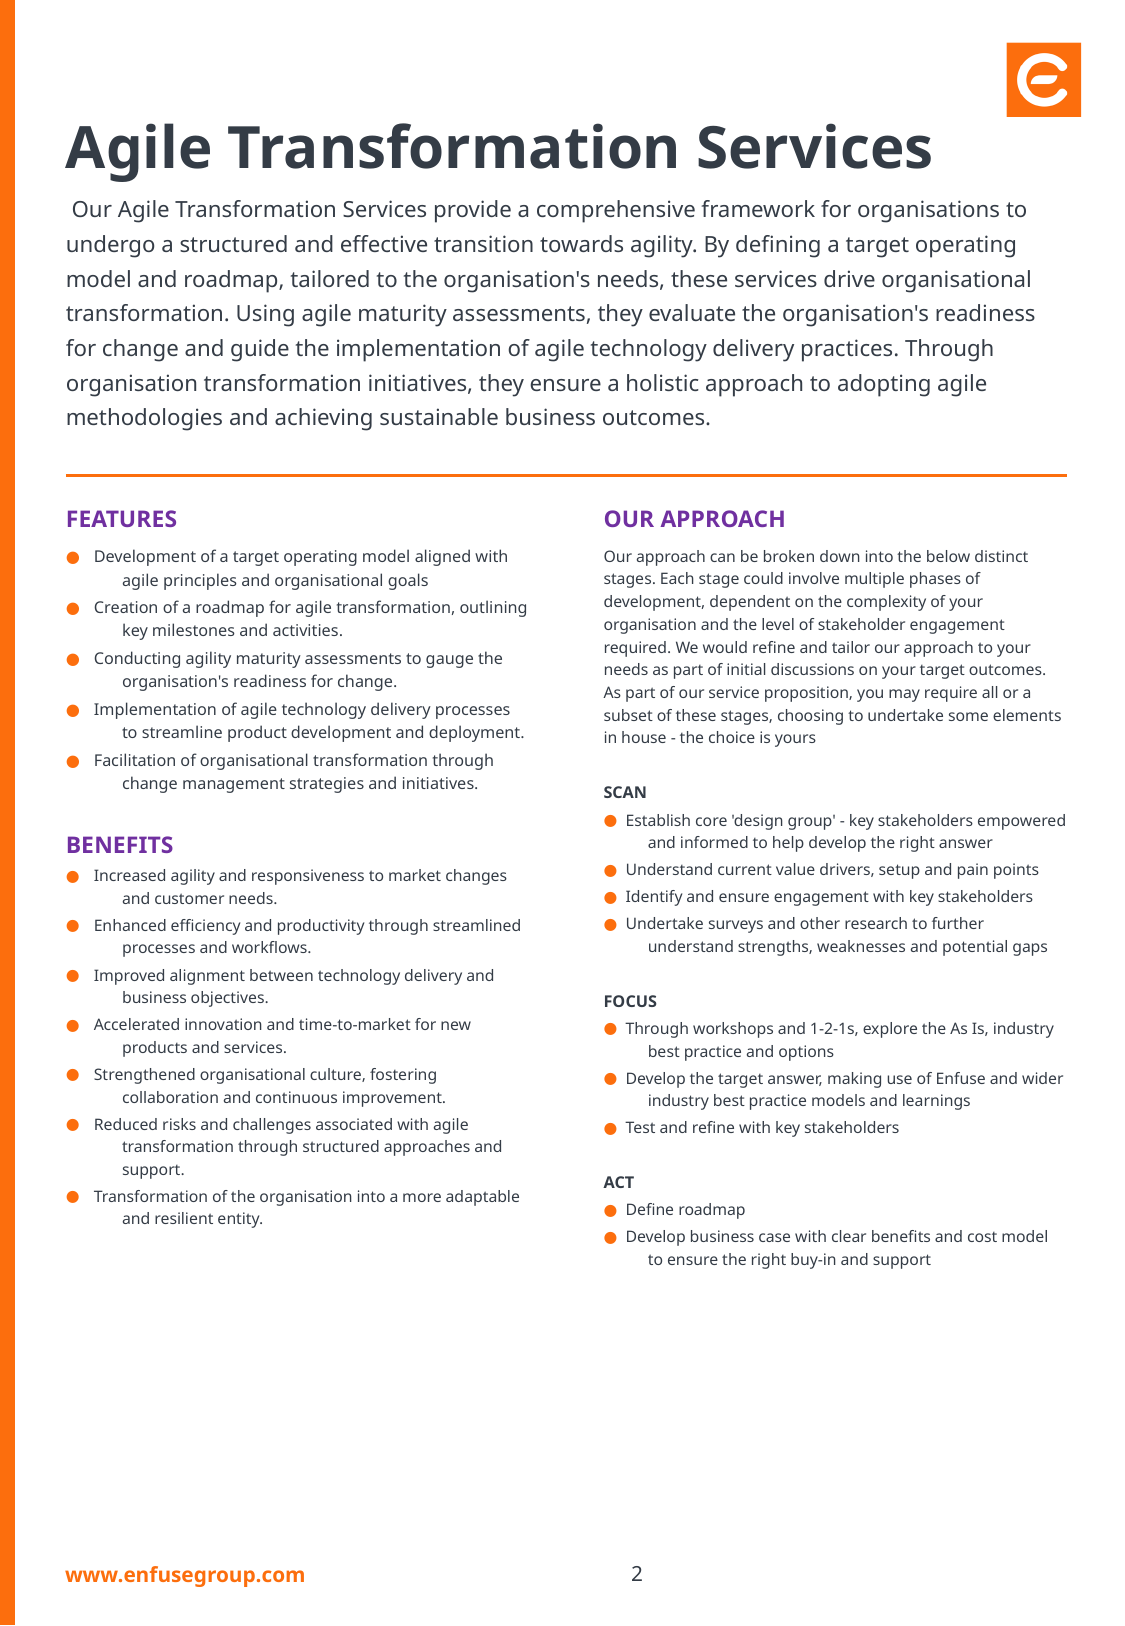

Agile Transformation Services
 Our Agile Transformation Services provide a comprehensive framework for organisations to undergo a structured and effective transition towards agility. By defining a target operating model and roadmap, tailored to the organisation's needs, these services drive organisational transformation. Using agile maturity assessments, they evaluate the organisation's readiness for change and guide the implementation of agile technology delivery practices. Through organisation transformation initiatives, they ensure a holistic approach to adopting agile methodologies and achieving sustainable business outcomes.
FEATURES
OUR APPROACH
Development of a target operating model aligned with agile principles and organisational goals
Creation of a roadmap for agile transformation, outlining key milestones and activities.
Conducting agility maturity assessments to gauge the organisation's readiness for change.
Implementation of agile technology delivery processes to streamline product development and deployment.
Facilitation of organisational transformation through change management strategies and initiatives.
BENEFITS
Increased agility and responsiveness to market changes and customer needs.
Enhanced efficiency and productivity through streamlined processes and workflows.
Improved alignment between technology delivery and business objectives.
Accelerated innovation and time-to-market for new products and services.
Strengthened organisational culture, fostering collaboration and continuous improvement.
Reduced risks and challenges associated with agile transformation through structured approaches and support.
Transformation of the organisation into a more adaptable and resilient entity.
Our approach can be broken down into the below distinct stages. Each stage could involve multiple phases of development, dependent on the complexity of your organisation and the level of stakeholder engagement required. We would refine and tailor our approach to your needs as part of initial discussions on your target outcomes. As part of our service proposition, you may require all or a subset of these stages, choosing to undertake some elements in house - the choice is yours
SCAN
Establish core 'design group' - key stakeholders empowered and informed to help develop the right answer
Understand current value drivers, setup and pain points
Identify and ensure engagement with key stakeholders
Undertake surveys and other research to further understand strengths, weaknesses and potential gaps
FOCUS
Through workshops and 1-2-1s, explore the As Is, industry best practice and options
Develop the target answer, making use of Enfuse and wider industry best practice models and learnings
Test and refine with key stakeholders
ACT
Define roadmap
Develop business case with clear benefits and cost model to ensure the right buy-in and support